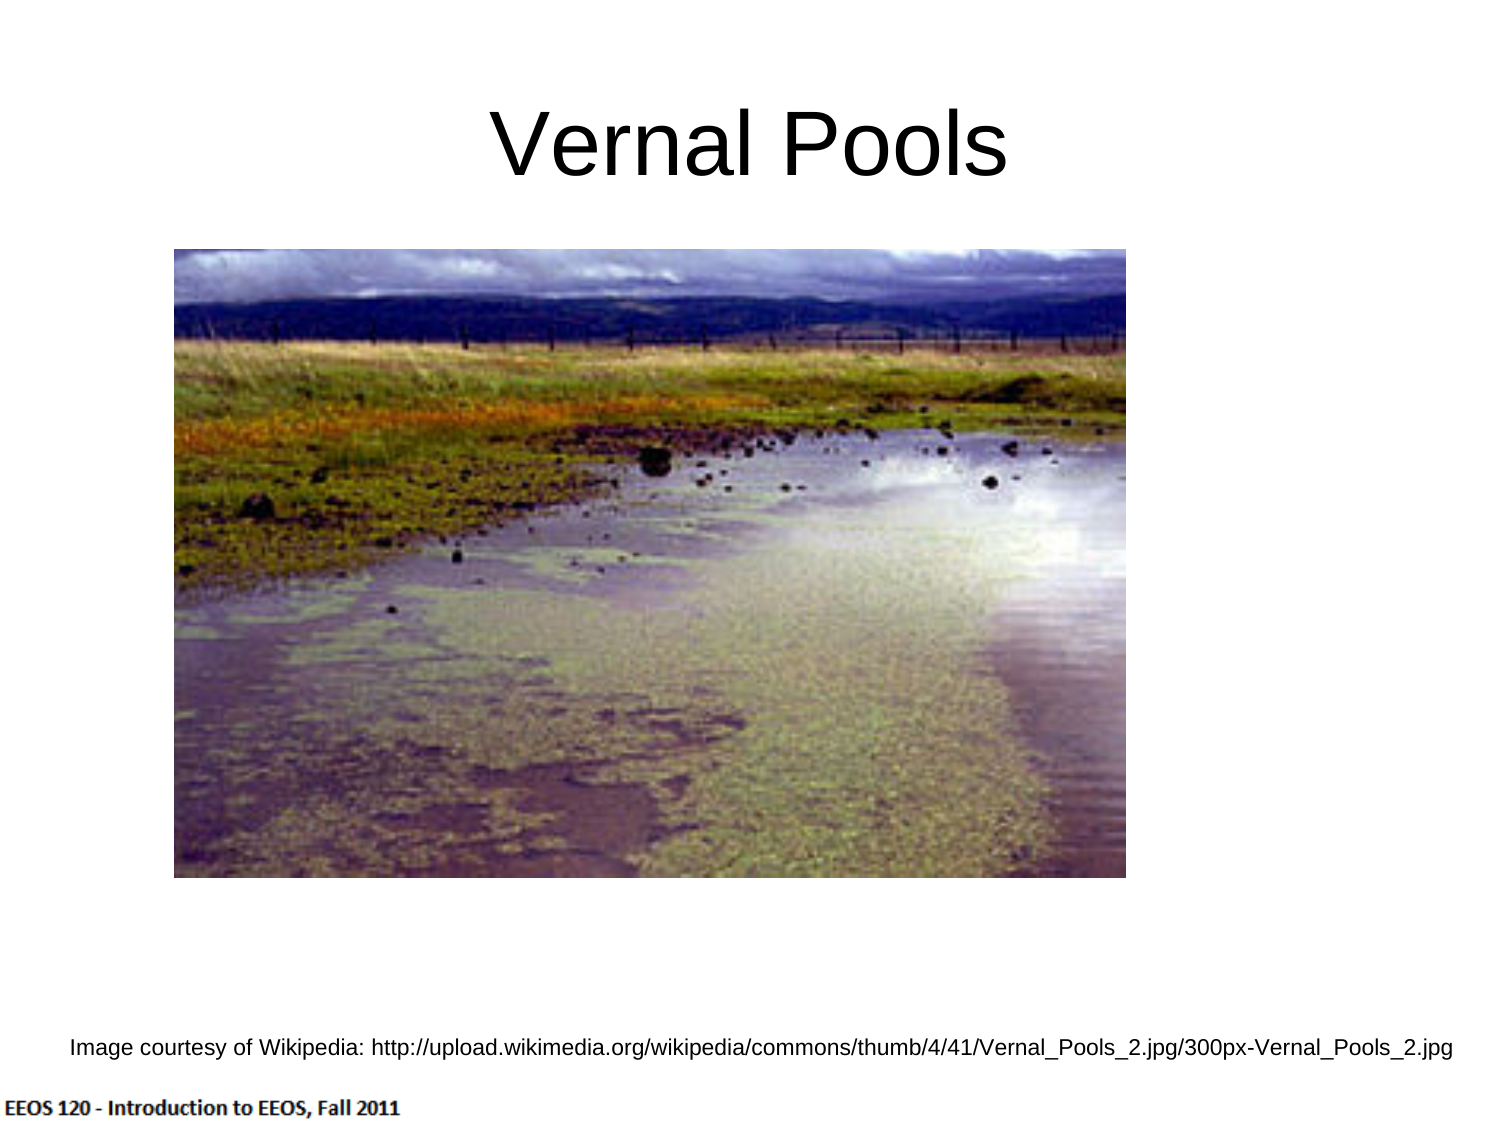

# Vernal Pools
Image courtesy of Wikipedia: http://upload.wikimedia.org/wikipedia/commons/thumb/4/41/Vernal_Pools_2.jpg/300px-Vernal_Pools_2.jpg